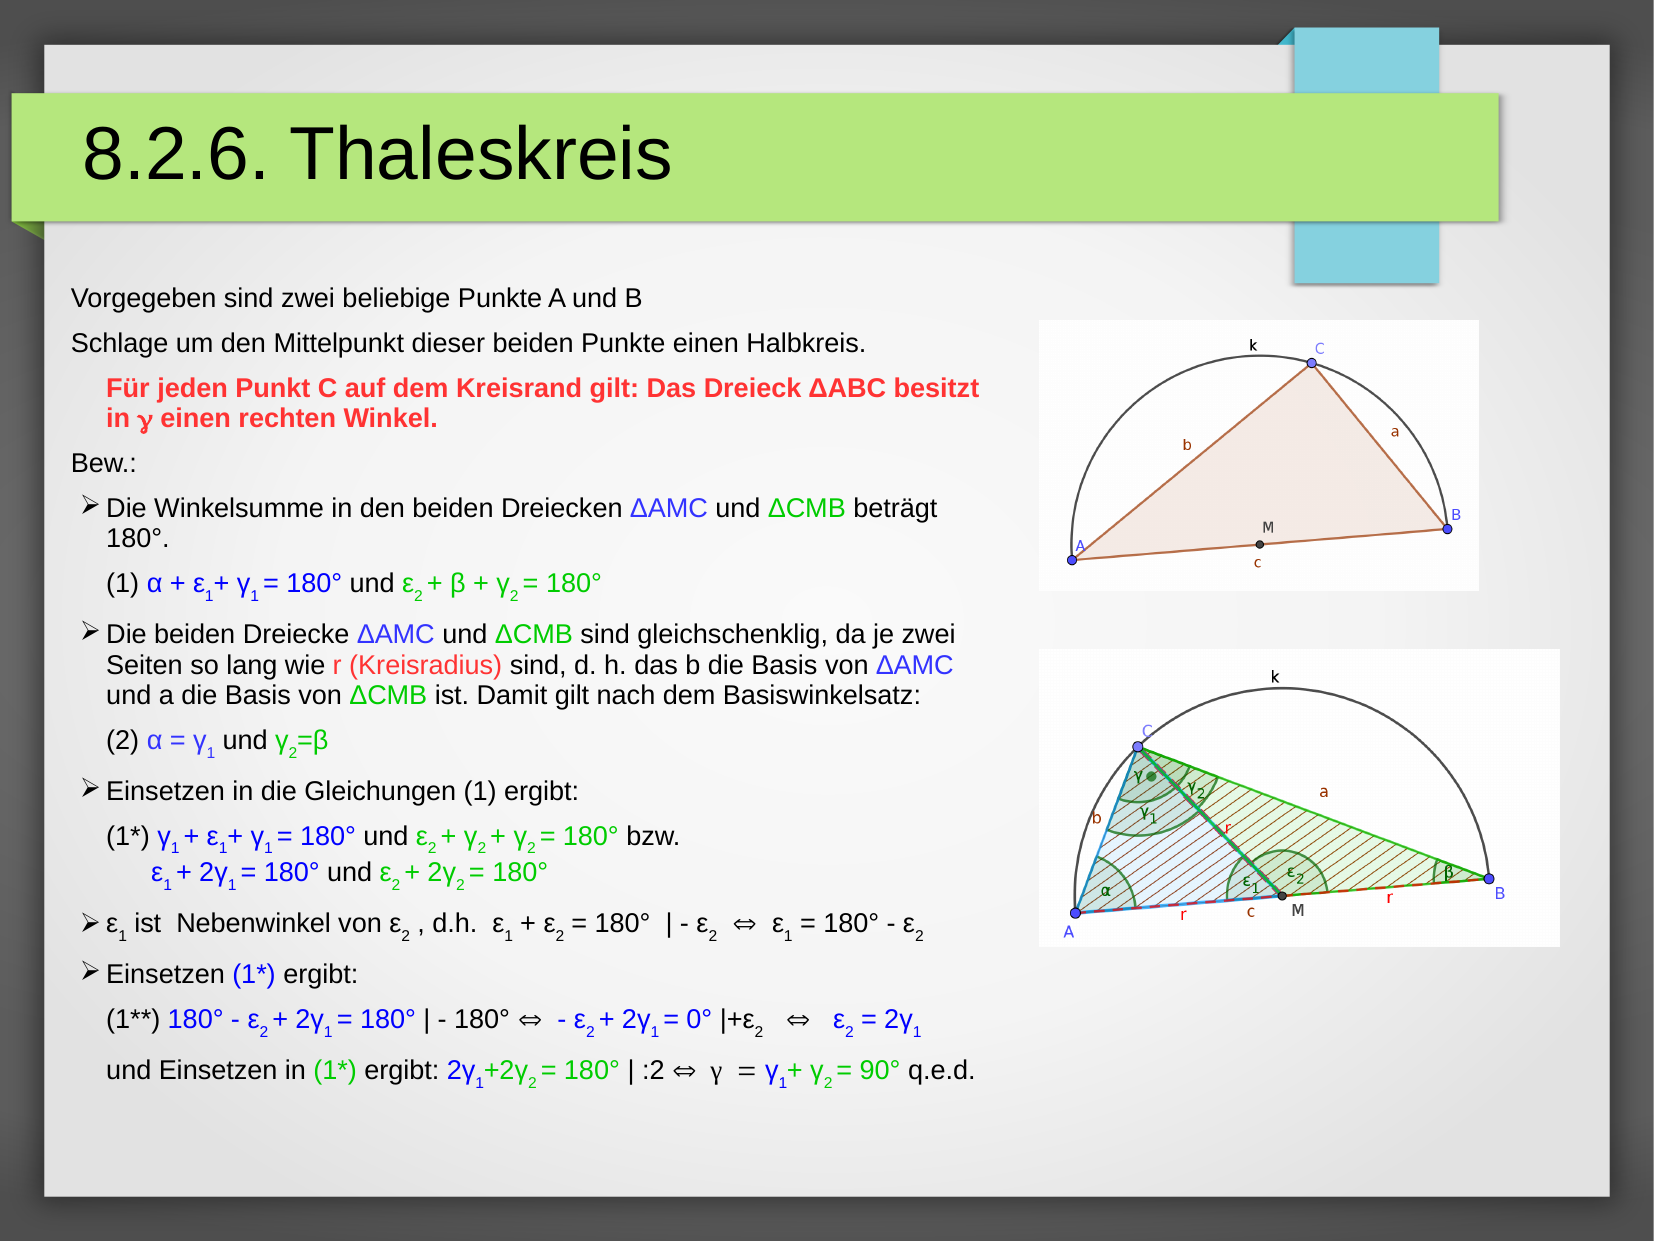

8.2.6. Thaleskreis
# Vorgegeben sind zwei beliebige Punkte A und B
Schlage um den Mittelpunkt dieser beiden Punkte einen Halbkreis.
Für jeden Punkt C auf dem Kreisrand gilt: Das Dreieck ΔABC besitzt in γ einen rechten Winkel.
Bew.:
Die Winkelsumme in den beiden Dreiecken ΔAMC und ΔCMB beträgt 180°.
(1) α + ε1+ γ1 = 180° und ε2 + β + γ2 = 180°
Die beiden Dreiecke ΔAMC und ΔCMB sind gleichschenklig, da je zwei Seiten so lang wie r (Kreisradius) sind, d. h. das b die Basis von ΔAMC und a die Basis von ΔCMB ist. Damit gilt nach dem Basiswinkelsatz:
(2) α = γ1 und γ2=β
Einsetzen in die Gleichungen (1) ergibt:
(1*) γ1 + ε1+ γ1 = 180° und ε2 + γ2 + γ2 = 180° bzw.
 ε1 + 2γ1 = 180° und ε2 + 2γ2 = 180°
ε1 ist Nebenwinkel von ε2 , d.h. ε1 + ε2 = 180° | - ε2 ⇔ ε1 = 180° - ε2
Einsetzen (1*) ergibt:
(1**) 180° - ε2 + 2γ1 = 180° | - 180° ⇔ - ε2 + 2γ1 = 0° |+ε2 ⇔ ε2 = 2γ1
und Einsetzen in (1*) ergibt: 2γ1+2γ2 = 180° | :2 ⇔ γ = γ1+ γ2 = 90° q.e.d.